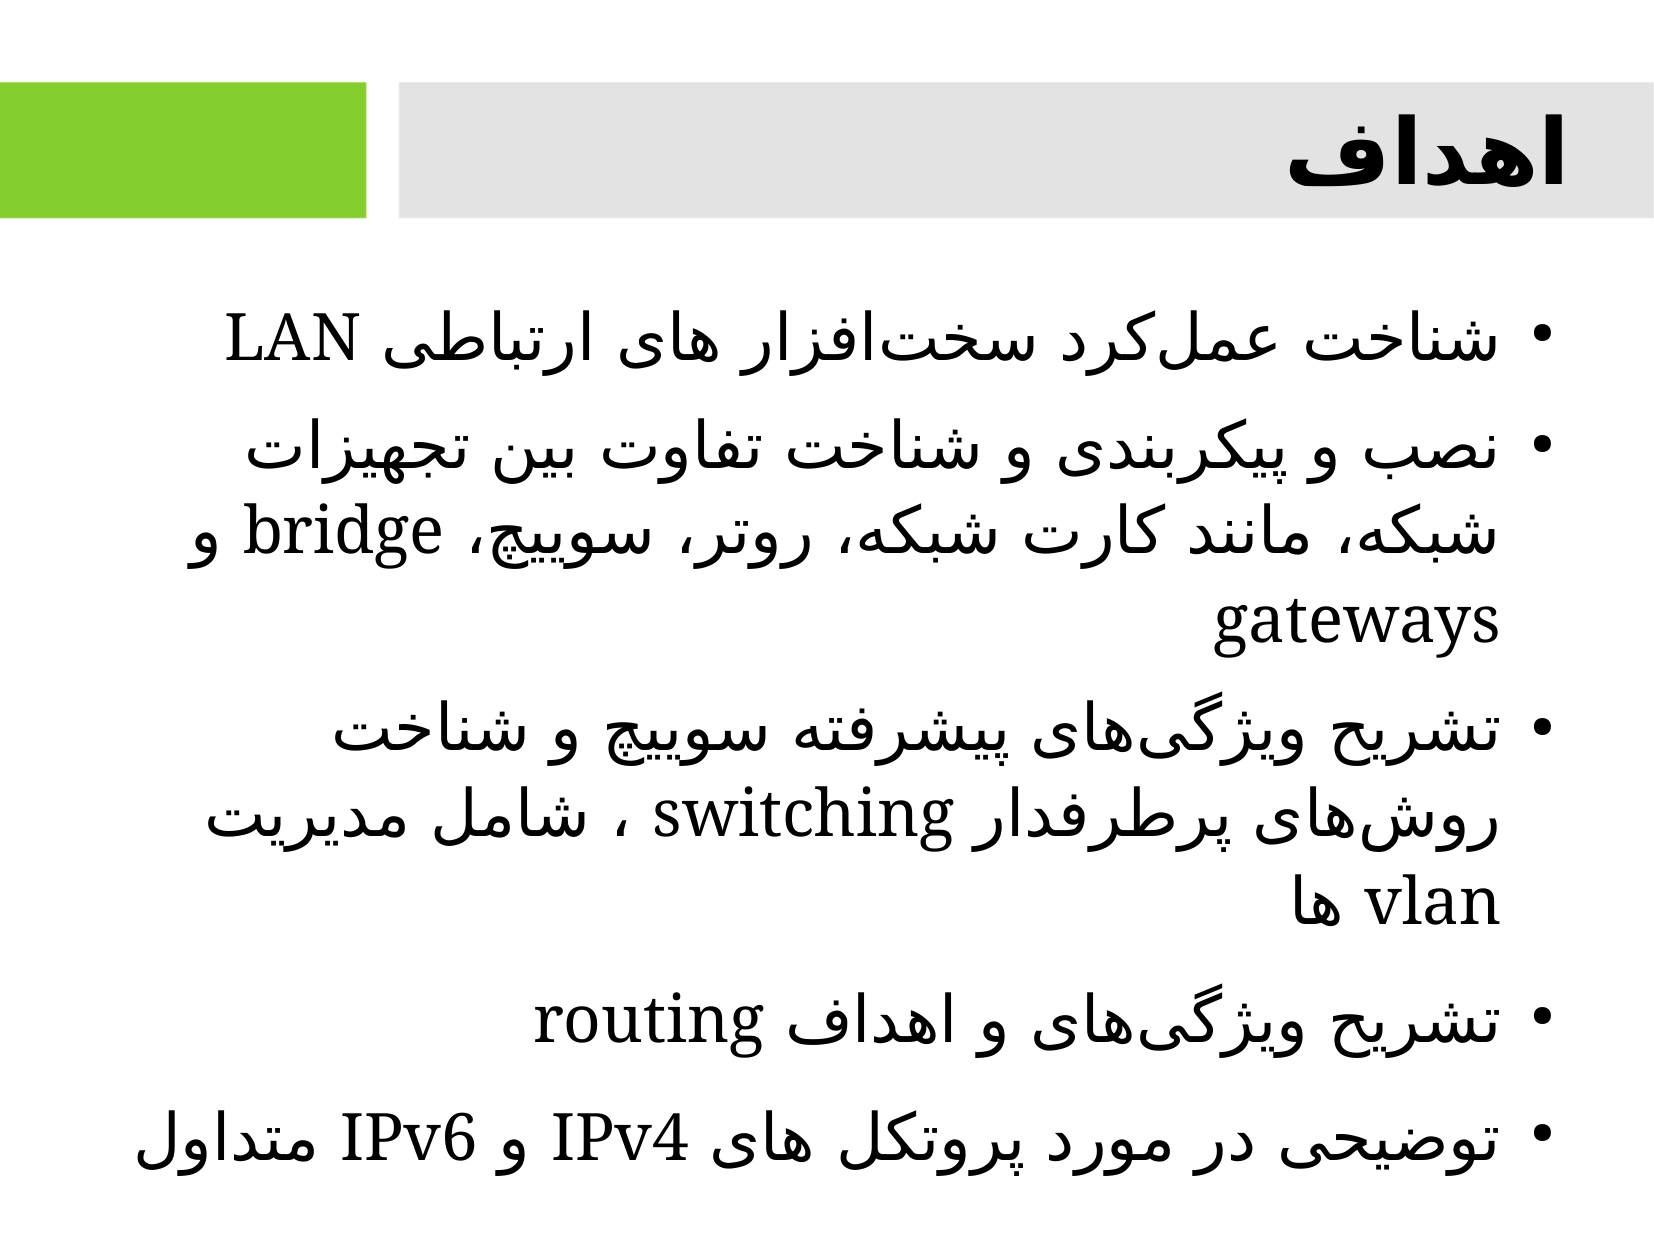

# اهداف
شناخت عمل‌کرد سخت‌افزار های ارتباطی LAN
نصب و پیکربندی و شناخت تفاوت بین تجهیزات شبکه، مانند کارت شبکه، روتر، سوییچ، bridge و gateways
تشریح ویژگی‌های پیشرفته سوییچ و شناخت روش‌های پرطرفدار switching ، شامل مدیریت vlan ها
تشریح ویژگی‌های و اهداف routing
توضیحی در مورد پروتکل های IPv4 و IPv6 متداول